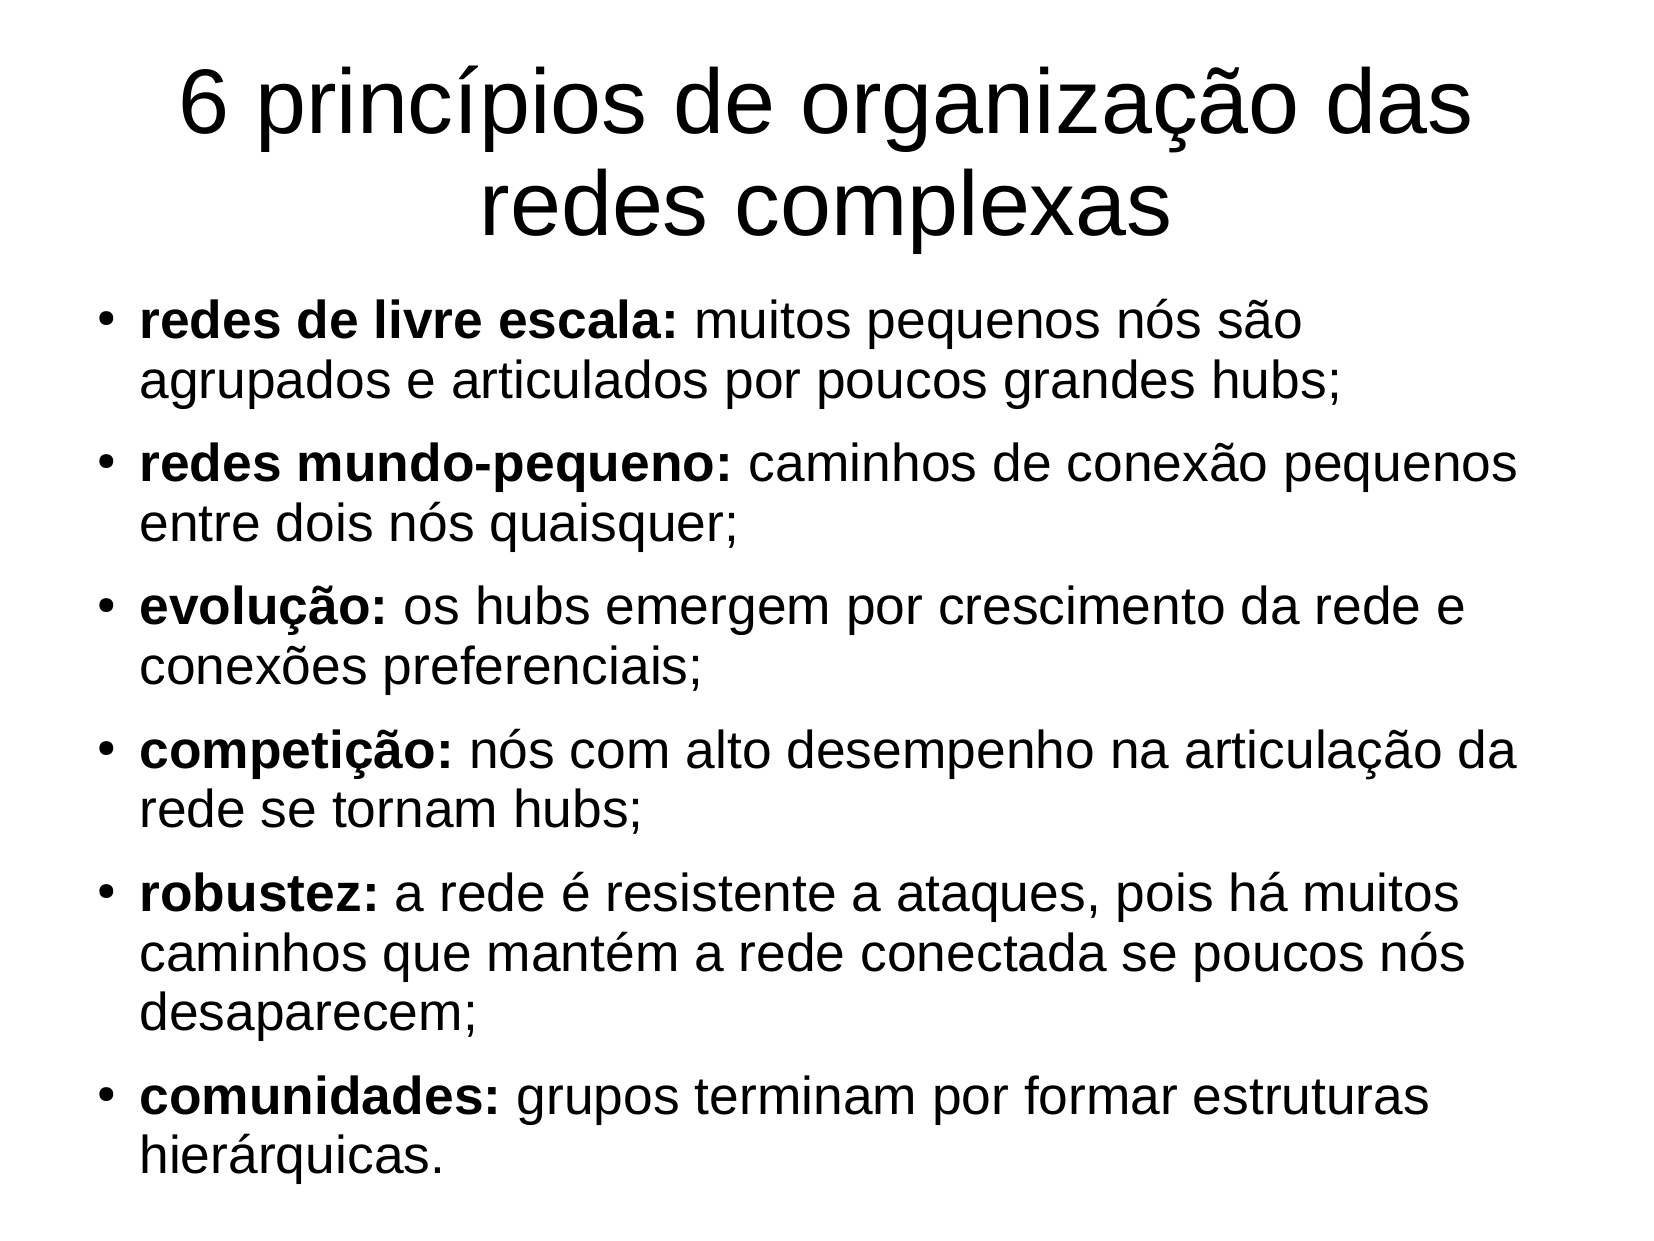

# 6 princípios de organização das redes complexas
redes de livre escala: muitos pequenos nós são agrupados e articulados por poucos grandes hubs;
redes mundo-pequeno: caminhos de conexão pequenos entre dois nós quaisquer;
evolução: os hubs emergem por crescimento da rede e conexões preferenciais;
competição: nós com alto desempenho na articulação da rede se tornam hubs;
robustez: a rede é resistente a ataques, pois há muitos caminhos que mantém a rede conectada se poucos nós desaparecem;
comunidades: grupos terminam por formar estruturas hierárquicas.